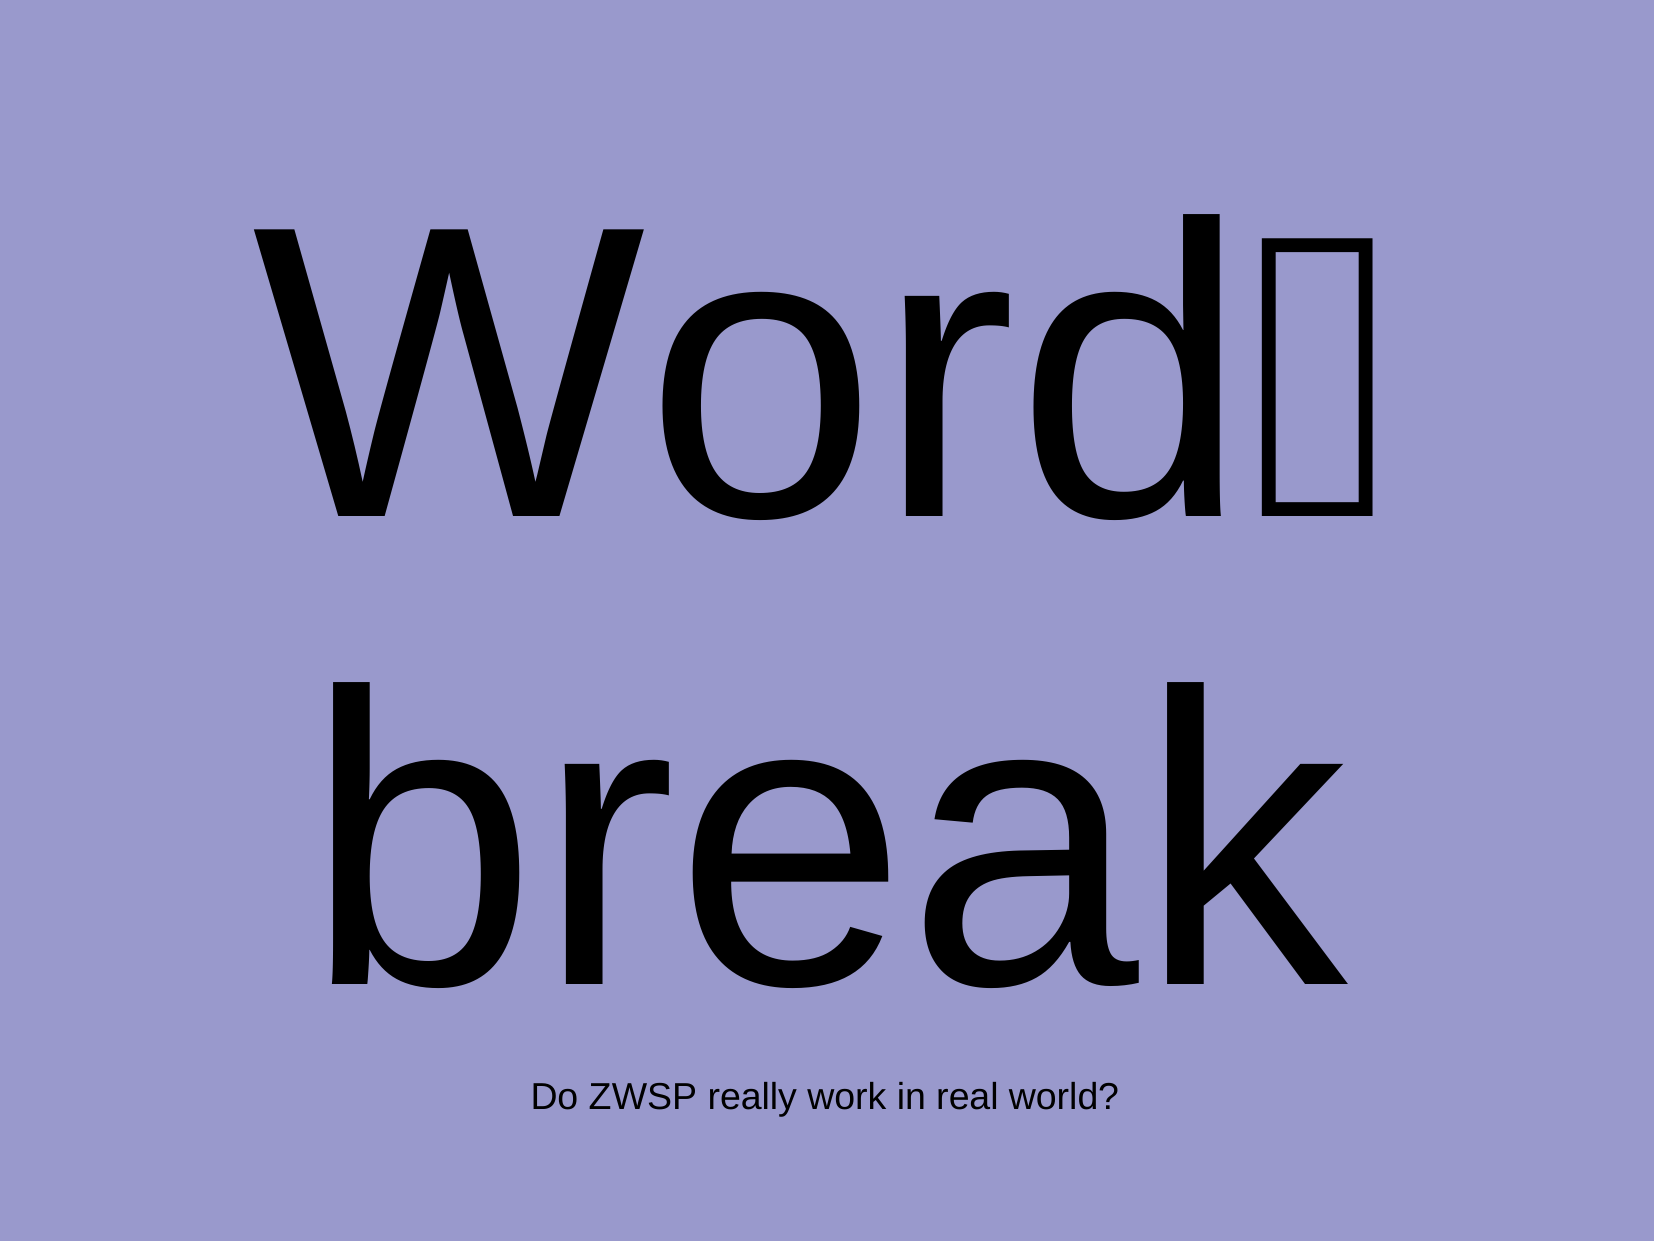

# Word break
Do ZWSP really work in real world?